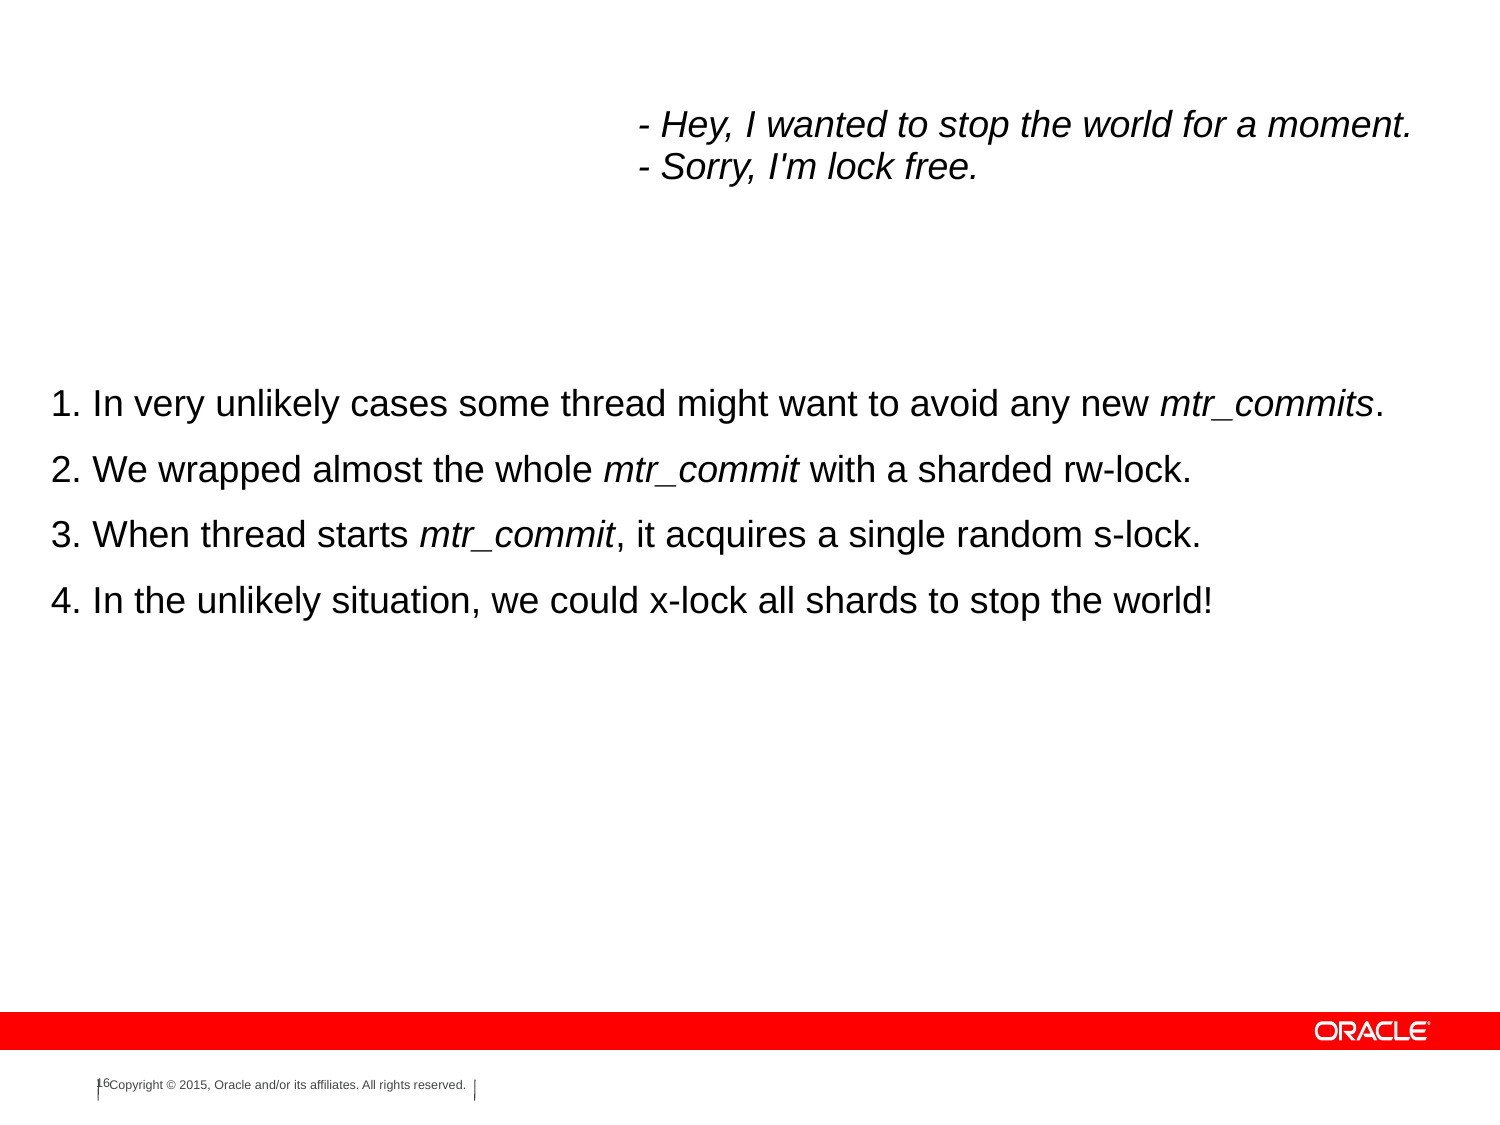

- Hey, I wanted to stop the world for a moment.
- Sorry, I'm lock free.
1. In very unlikely cases some thread might want to avoid any new mtr_commits.
2. We wrapped almost the whole mtr_commit with a sharded rw-lock.
3. When thread starts mtr_commit, it acquires a single random s-lock.
4. In the unlikely situation, we could x-lock all shards to stop the world!